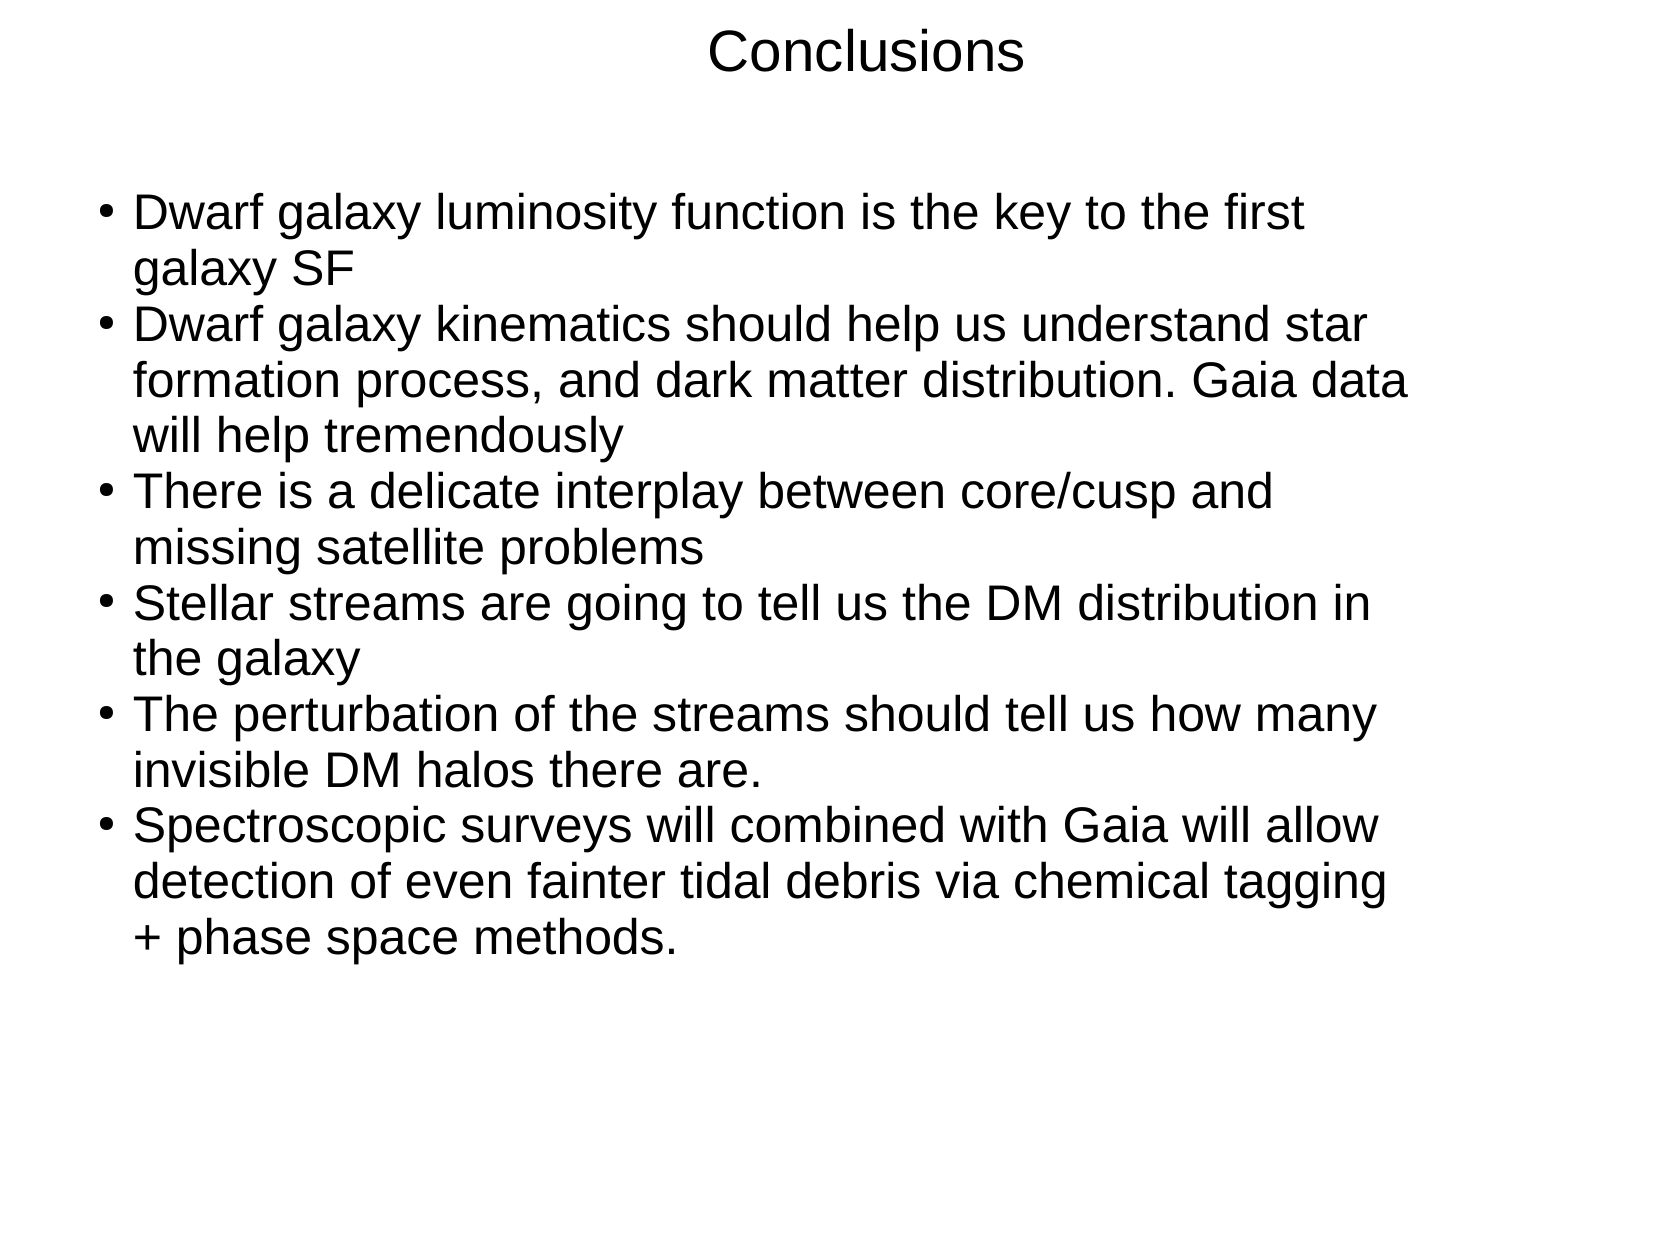

Conclusions
Dwarf galaxy luminosity function is the key to the first galaxy SF
Dwarf galaxy kinematics should help us understand star formation process, and dark matter distribution. Gaia data will help tremendously
There is a delicate interplay between core/cusp and missing satellite problems
Stellar streams are going to tell us the DM distribution in the galaxy
The perturbation of the streams should tell us how many invisible DM halos there are.
Spectroscopic surveys will combined with Gaia will allow detection of even fainter tidal debris via chemical tagging + phase space methods.